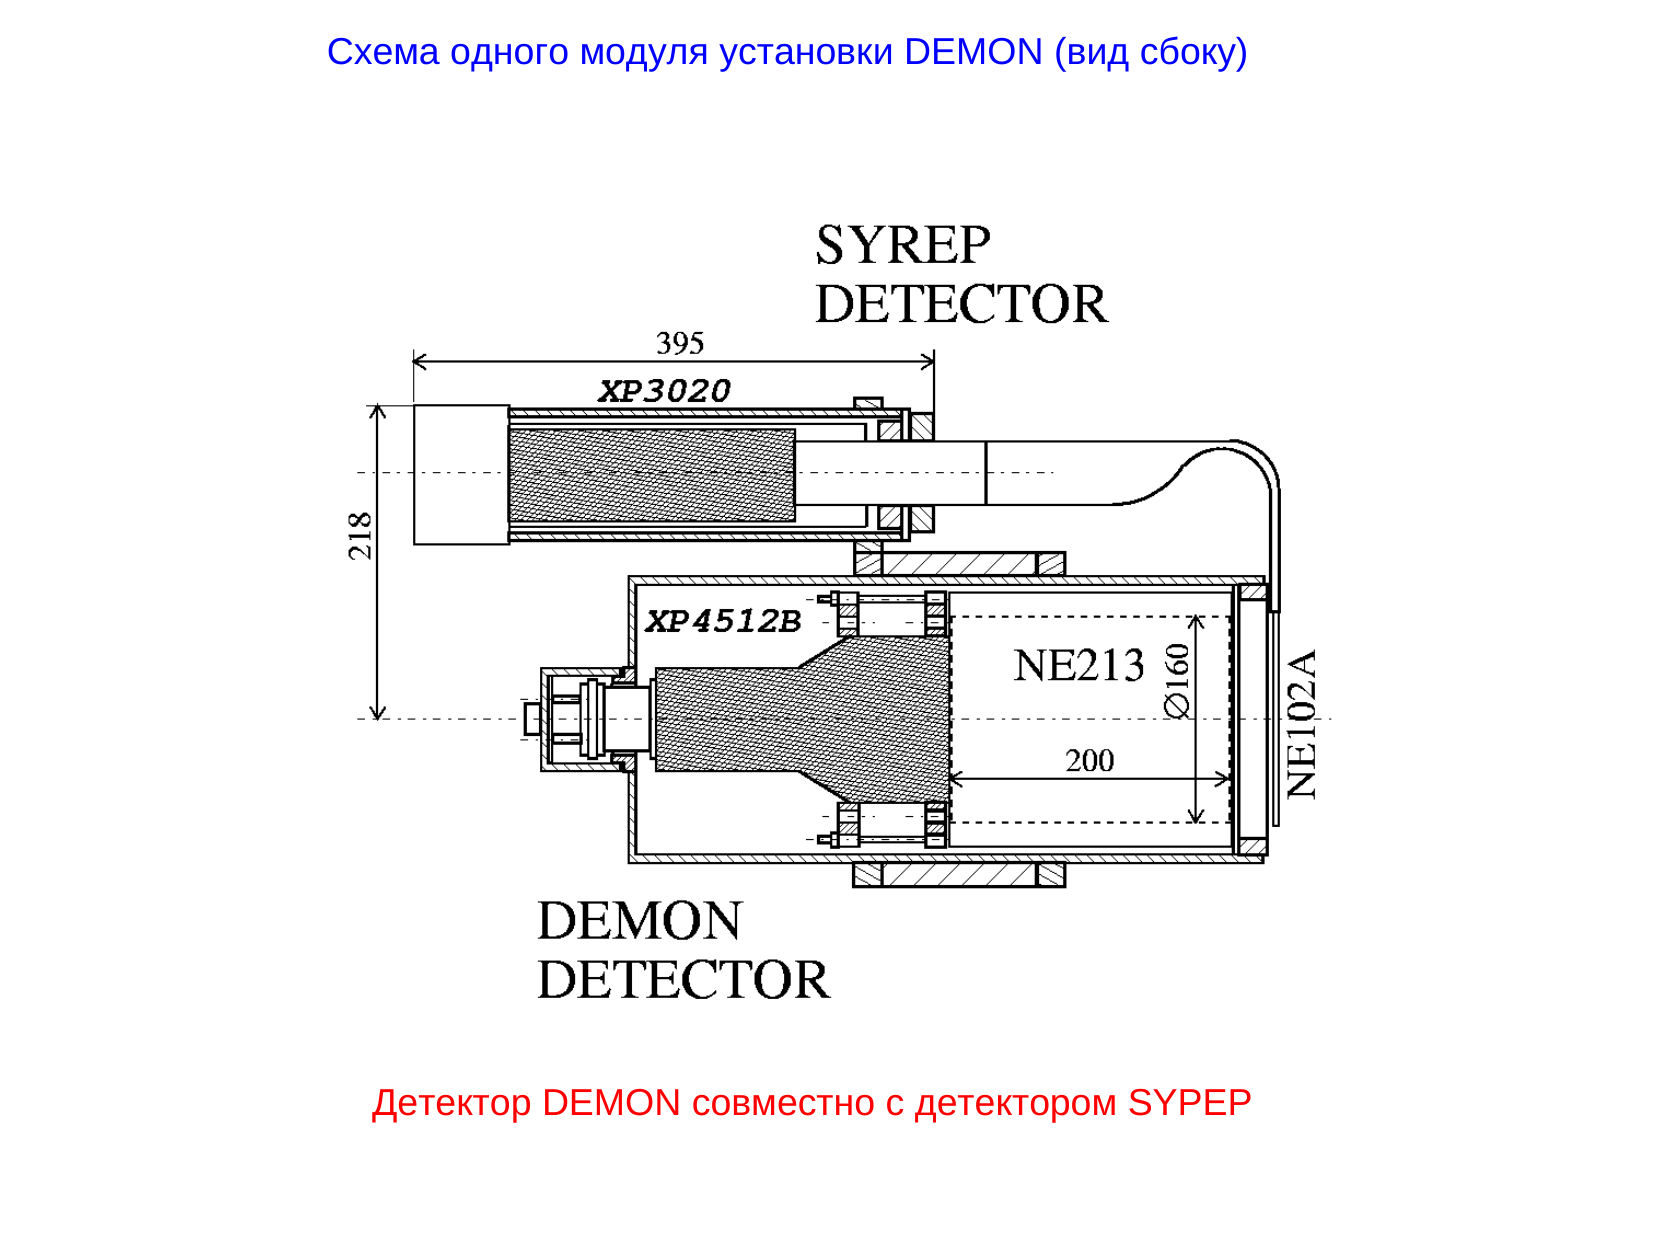

Схема одного модуля установки DEMON (вид сбоку)
Детектор DEMON совместно с детектором SYPEP